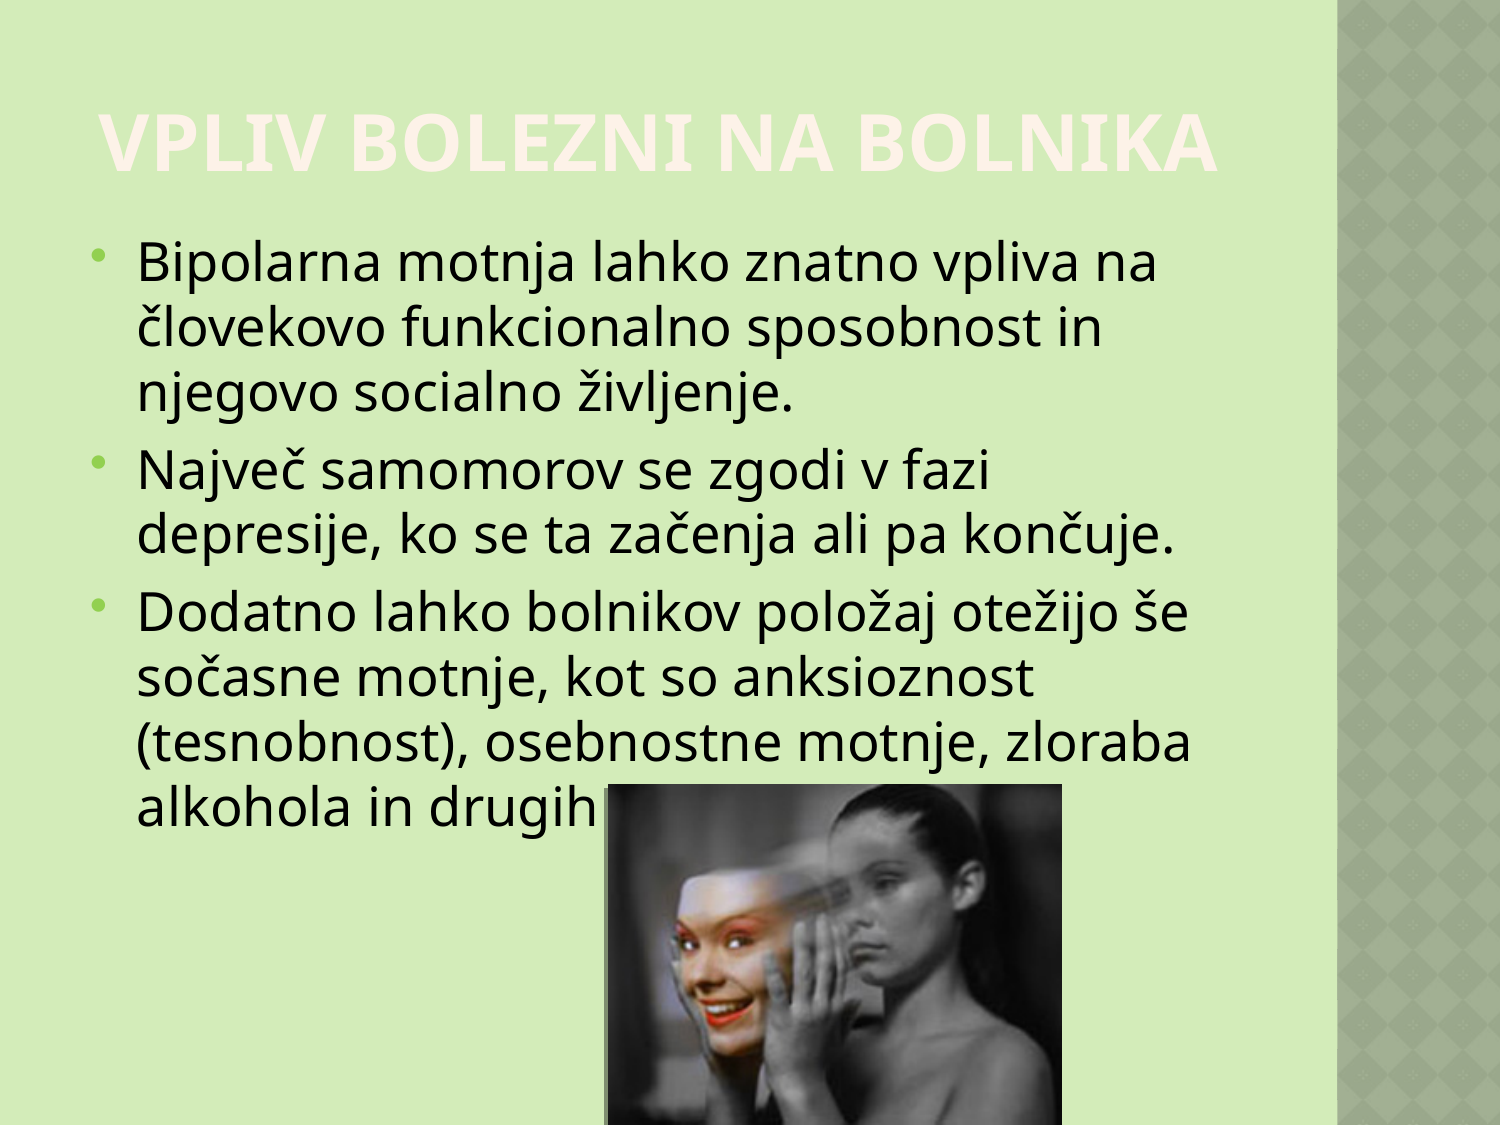

# VPLIV BOLEZNI NA BOLNIKA
Bipolarna motnja lahko znatno vpliva na človekovo funkcionalno sposobnost in njegovo socialno življenje.
Največ samomorov se zgodi v fazi depresije, ko se ta začenja ali pa končuje.
Dodatno lahko bolnikov položaj otežijo še sočasne motnje, kot so anksioznost (tesnobnost), osebnostne motnje, zloraba alkohola in drugih substanc.